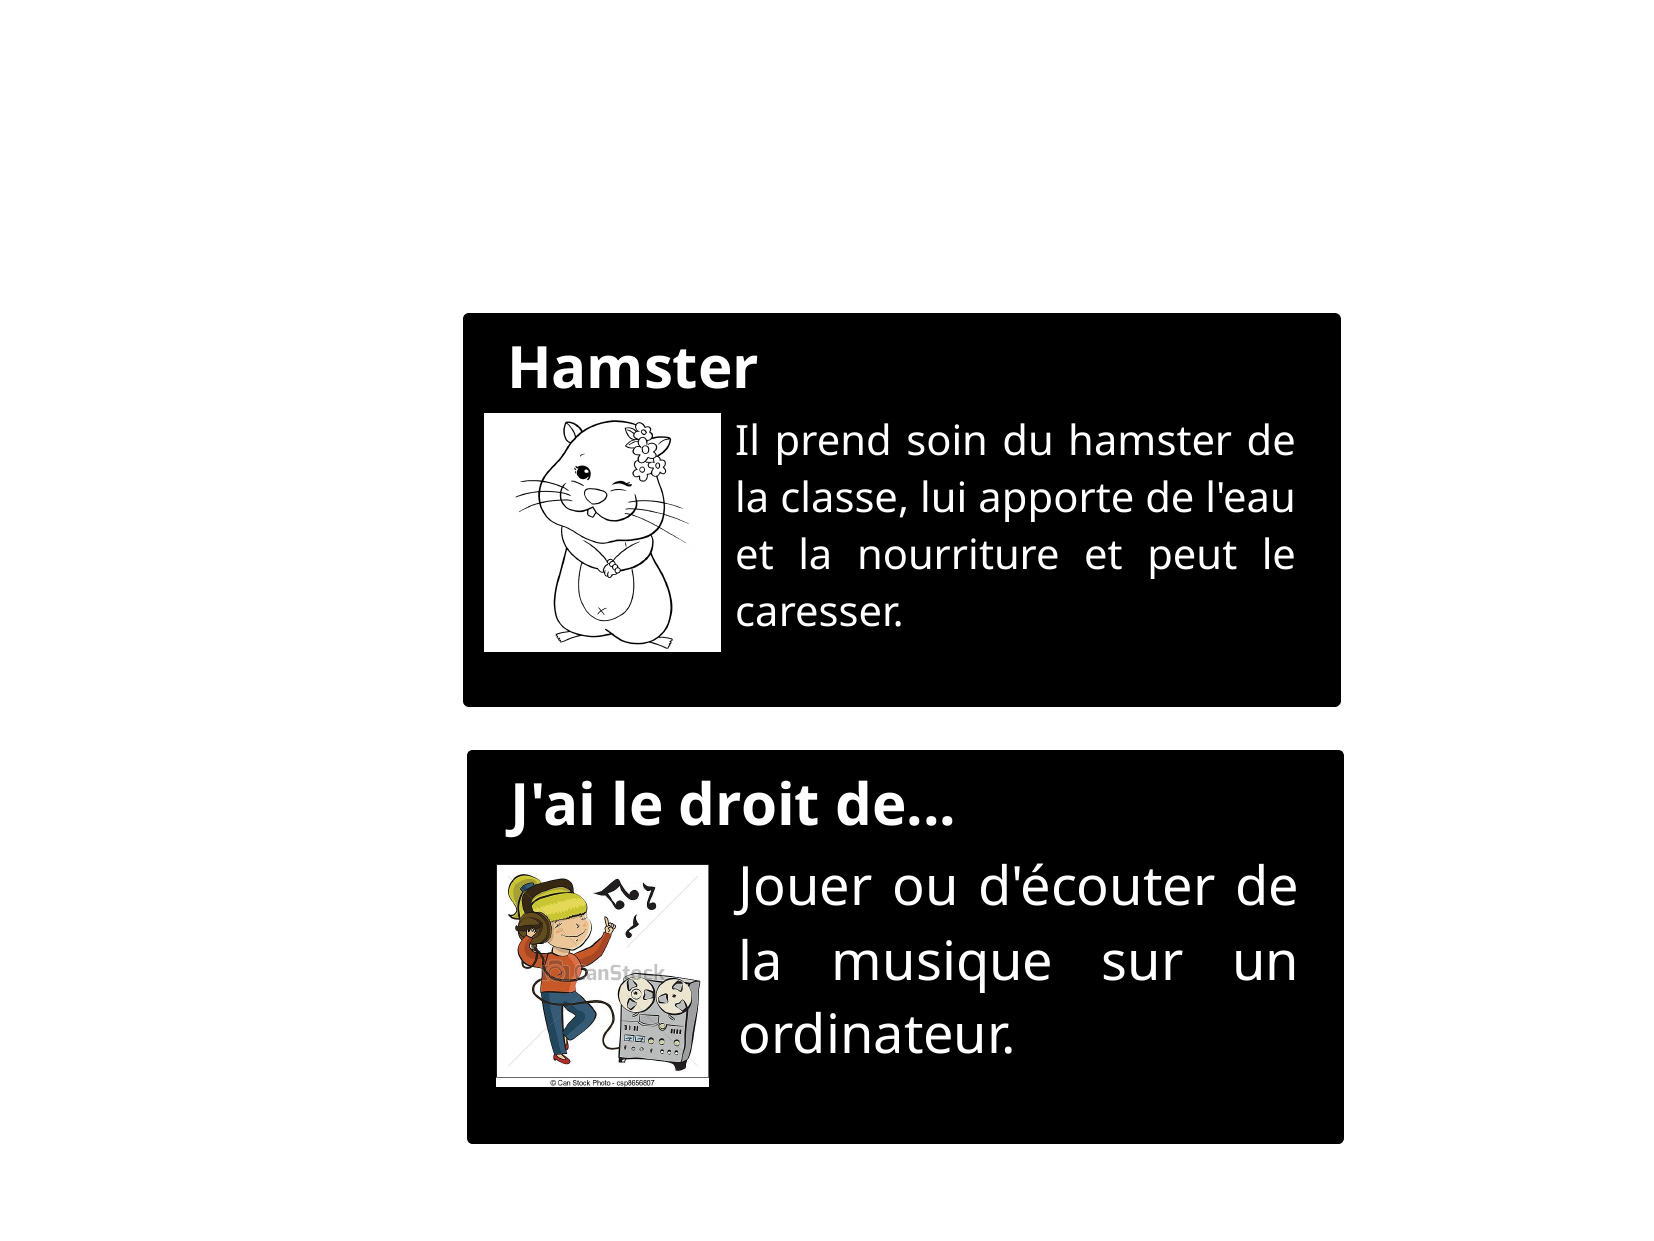

Hamster
Il prend soin du hamster de la classe, lui apporte de l'eau et la nourriture et peut le caresser.
J'ai le droit de...
Jouer ou d'écouter de la musique sur un ordinateur.